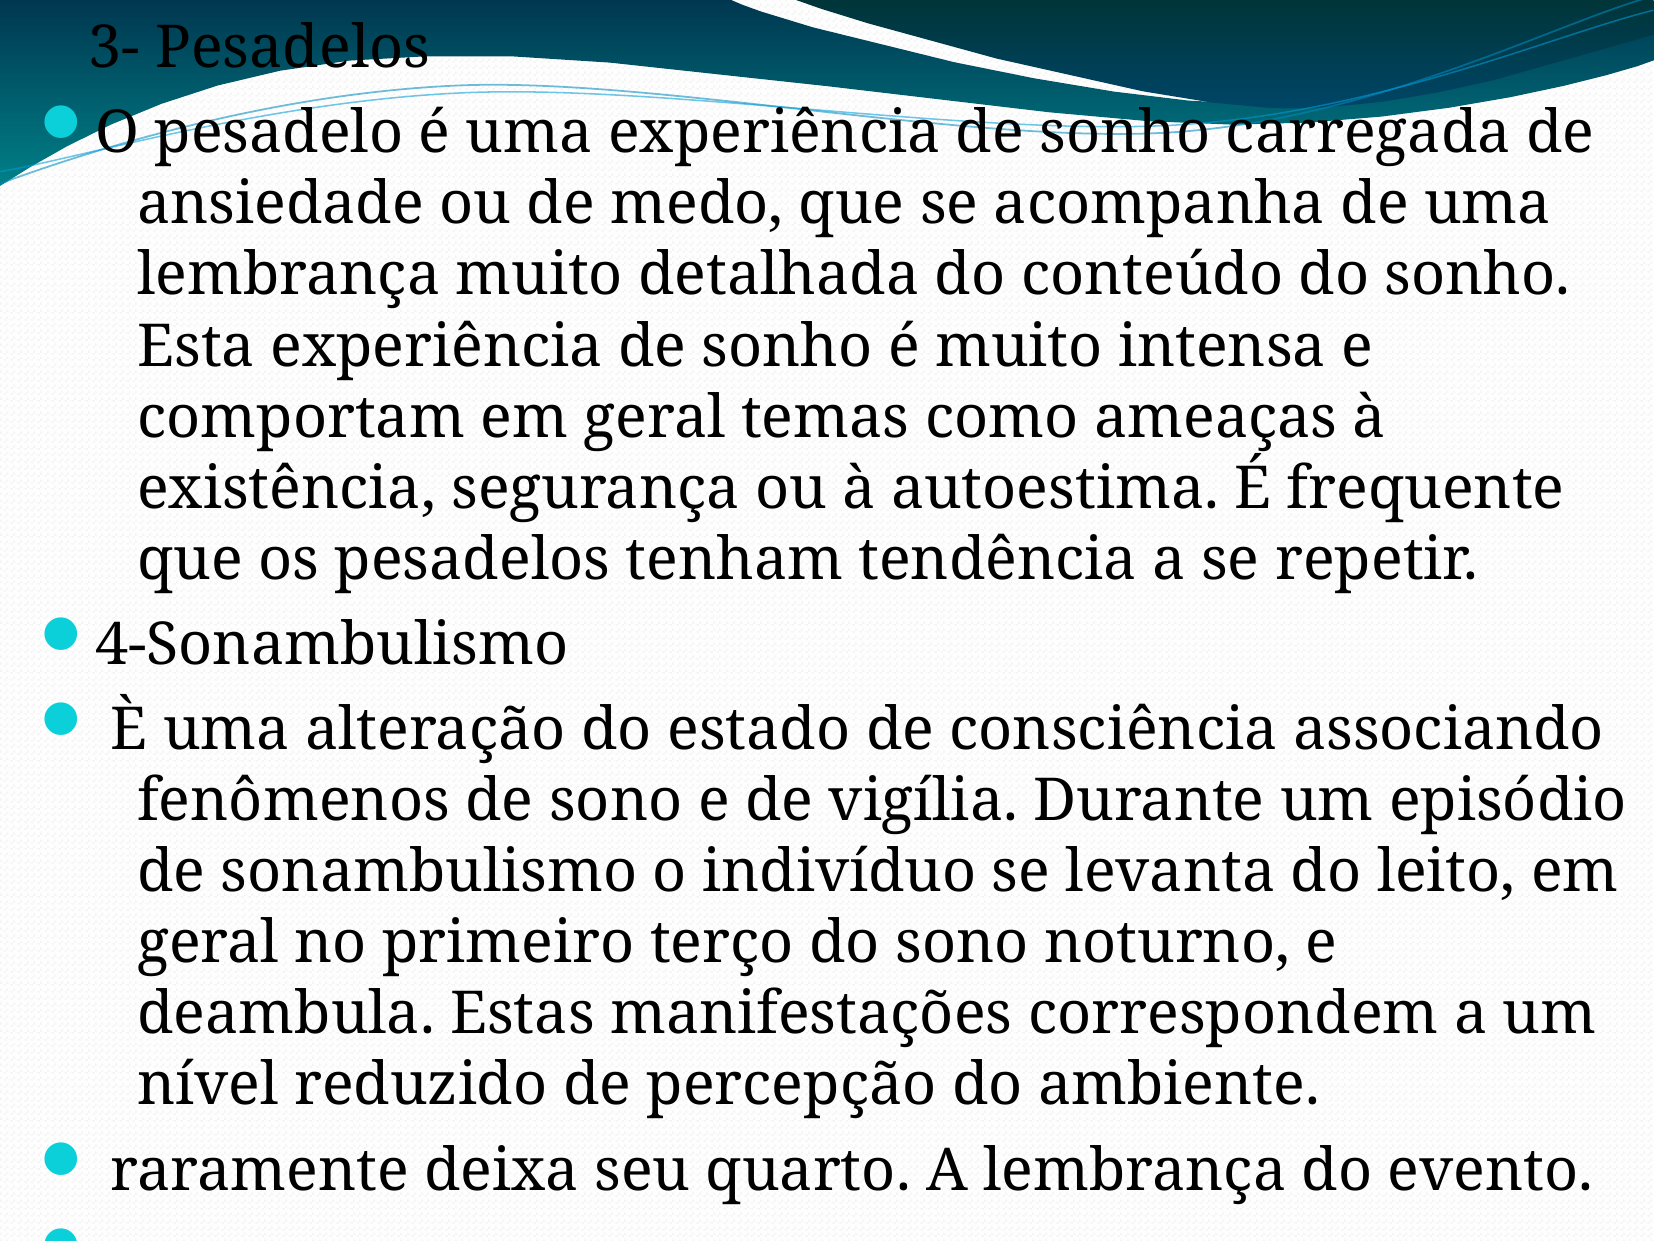

# 3- Pesadelos
O pesadelo é uma experiência de sonho carregada de ansiedade ou de medo, que se acompanha de uma lembrança muito detalhada do conteúdo do sonho. Esta experiência de sonho é muito intensa e comportam em geral temas como ameaças à existência, segurança ou à autoestima. É frequente que os pesadelos tenham tendência a se repetir.
4-Sonambulismo
 È uma alteração do estado de consciência associando fenômenos de sono e de vigília. Durante um episódio de sonambulismo o indivíduo se levanta do leito, em geral no primeiro terço do sono noturno, e deambula. Estas manifestações correspondem a um nível reduzido de percepção do ambiente.
 raramente deixa seu quarto. A lembrança do evento.